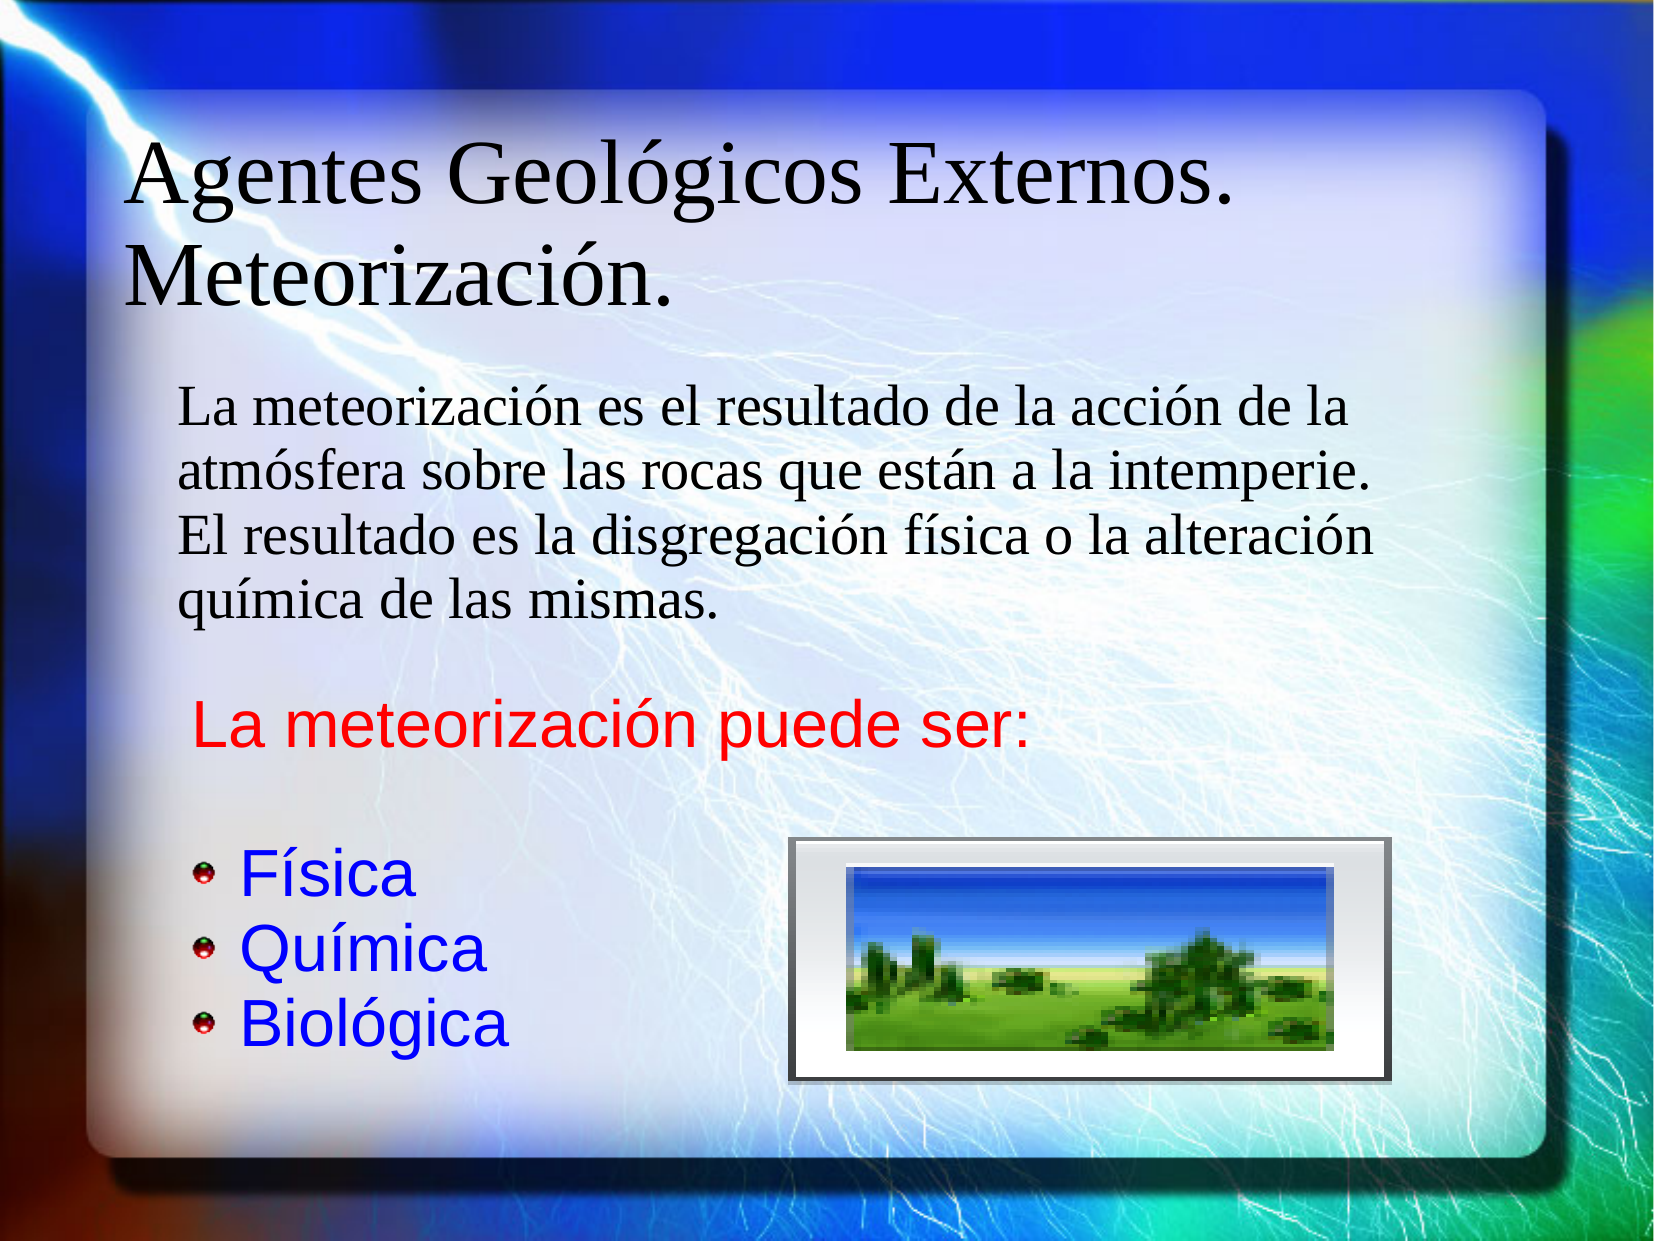

# Agentes Geológicos Externos. Meteorización.
La meteorización es el resultado de la acción de la atmósfera sobre las rocas que están a la intemperie.
El resultado es la disgregación física o la alteración química de las mismas.
La meteorización puede ser:
Física
Química
Biológica